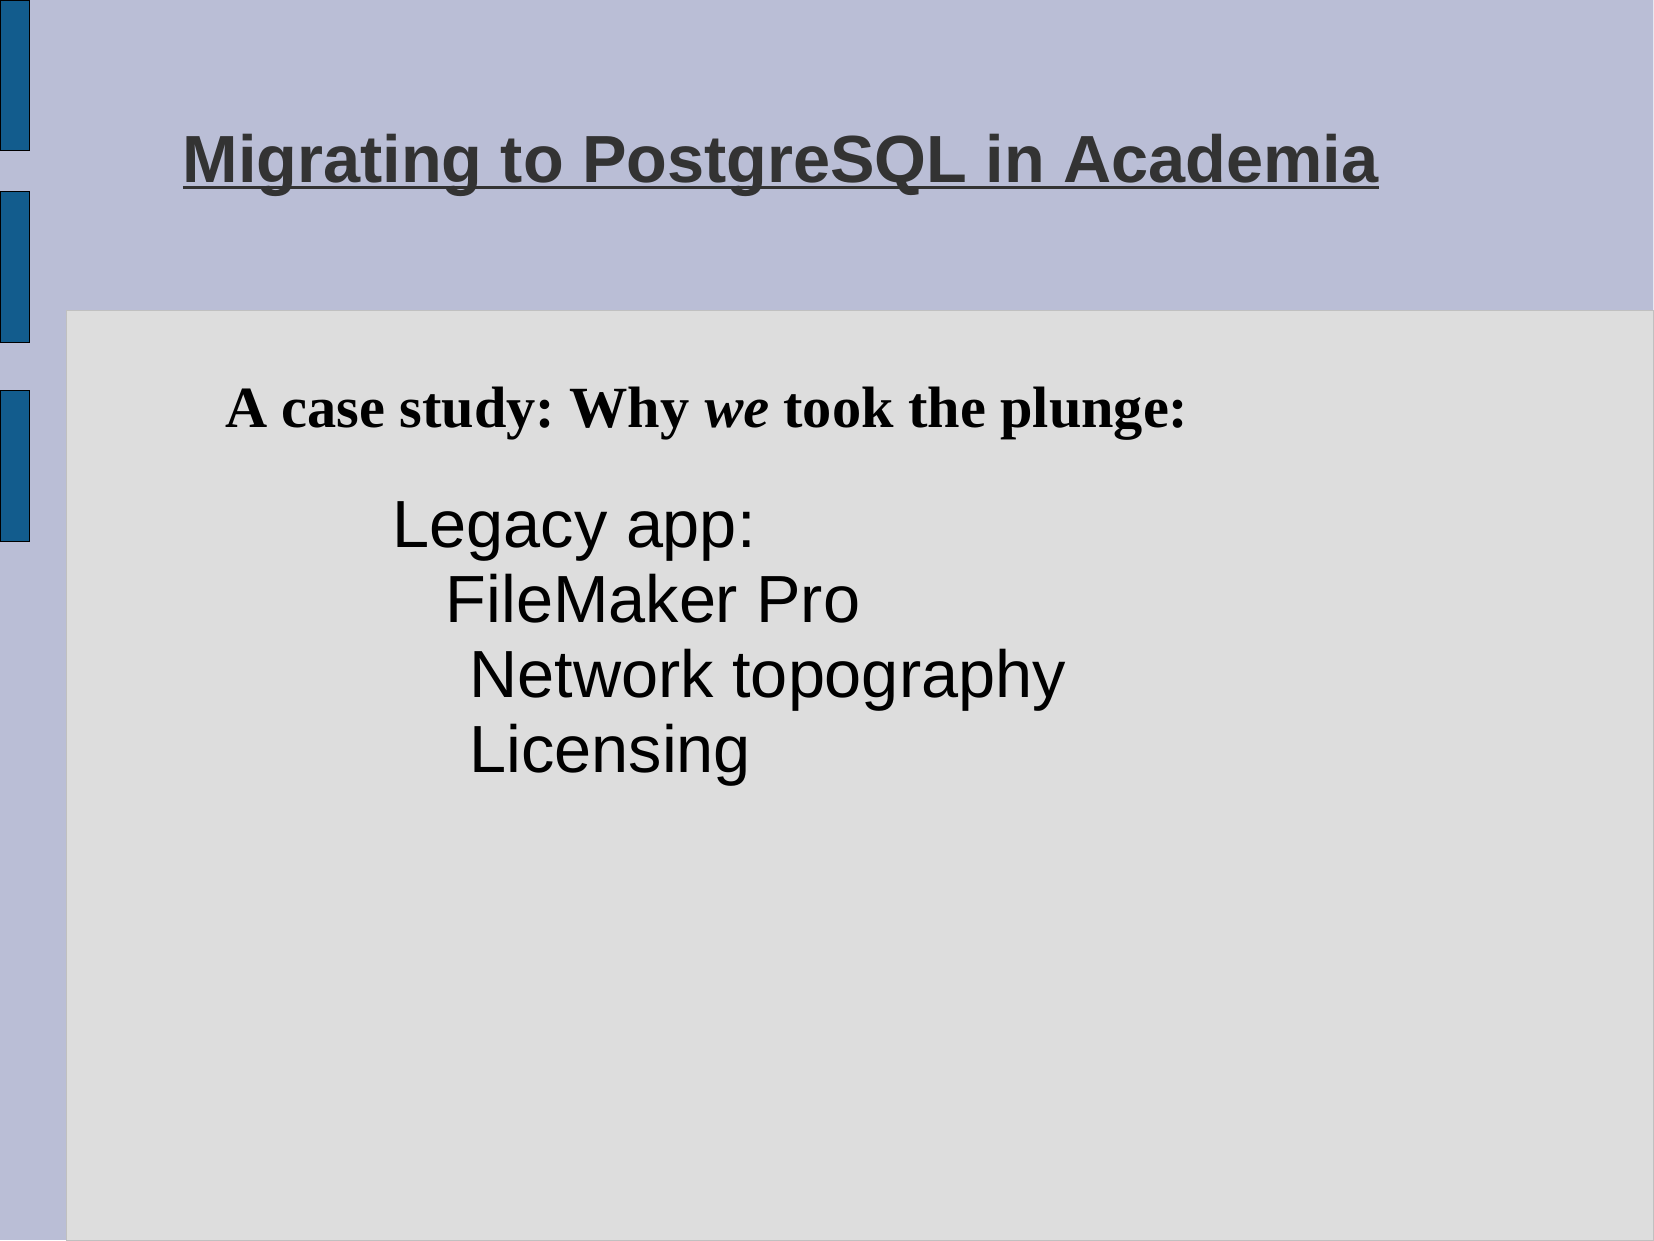

# Migrating to PostgreSQL in Academia
A case study: Why we took the plunge:
Legacy app:
FileMaker Pro
Network topography
Licensing